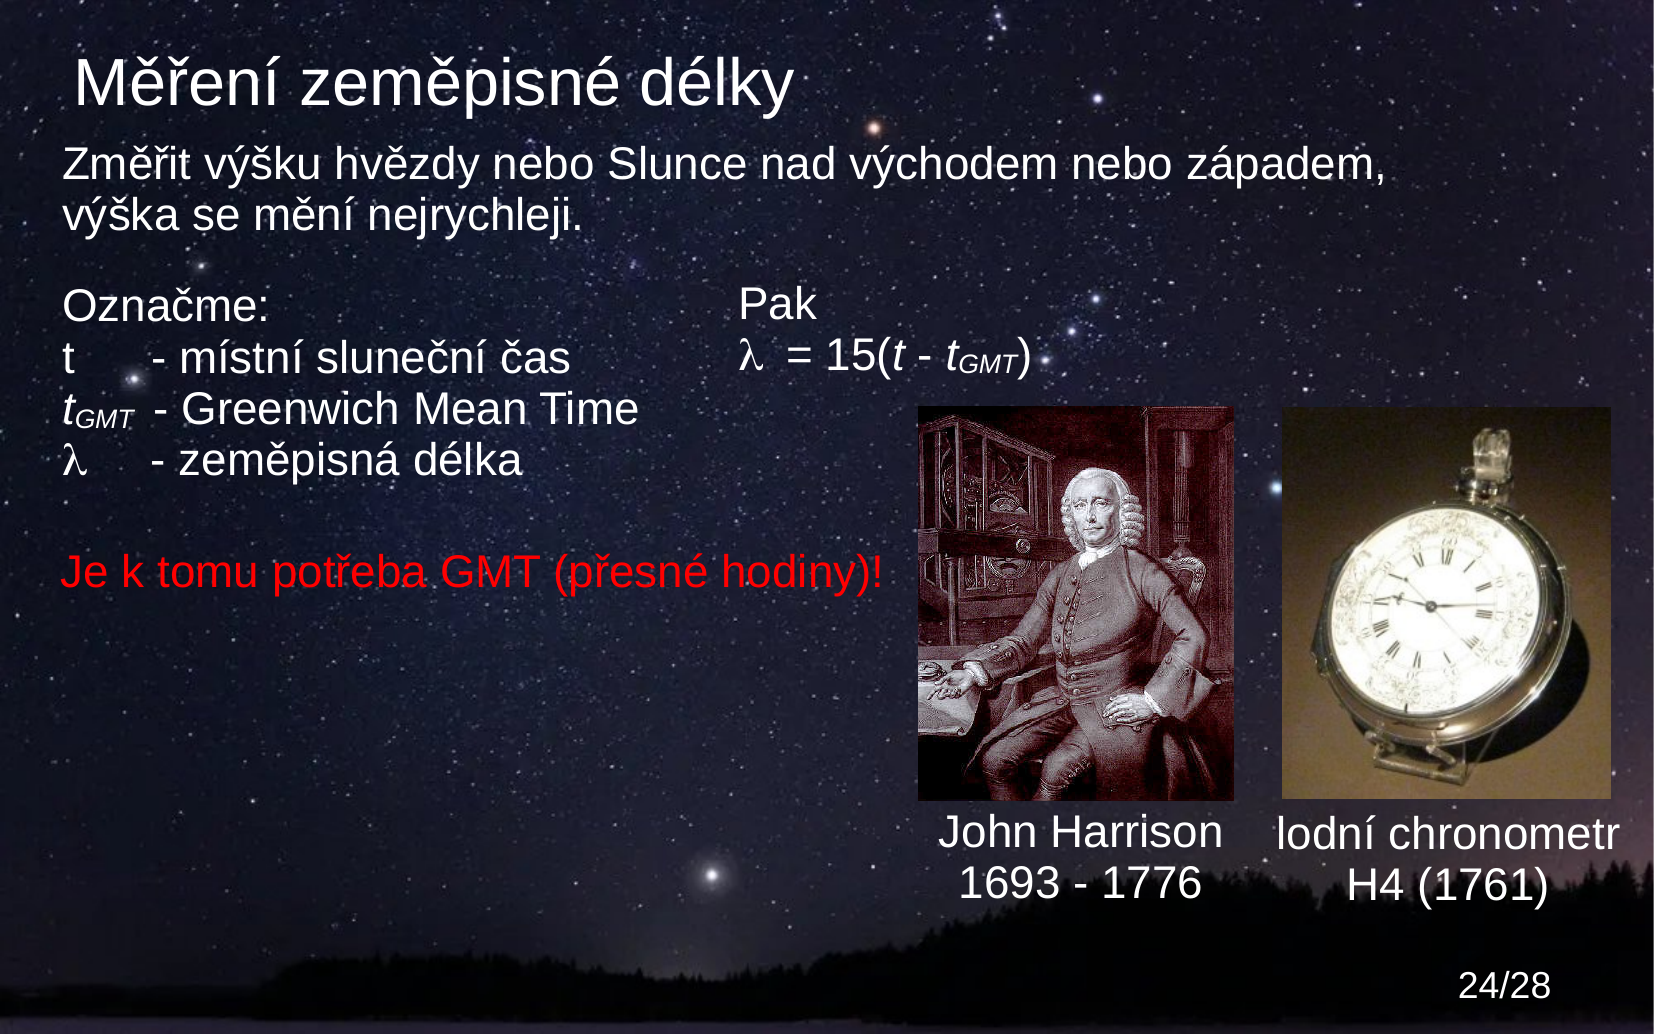

Měření zeměpisné délky
Změřit výšku hvězdy nebo Slunce nad východem nebo západem,
výška se mění nejrychleji.
Pak
l = 15(t - tGMT)
Označme:
t - místní sluneční čas
tGMT - Greenwich Mean Time
l - zeměpisná délka
Je k tomu potřeba GMT (přesné hodiny)!
John Harrison
1693 - 1776
lodní chronometr H4 (1761)